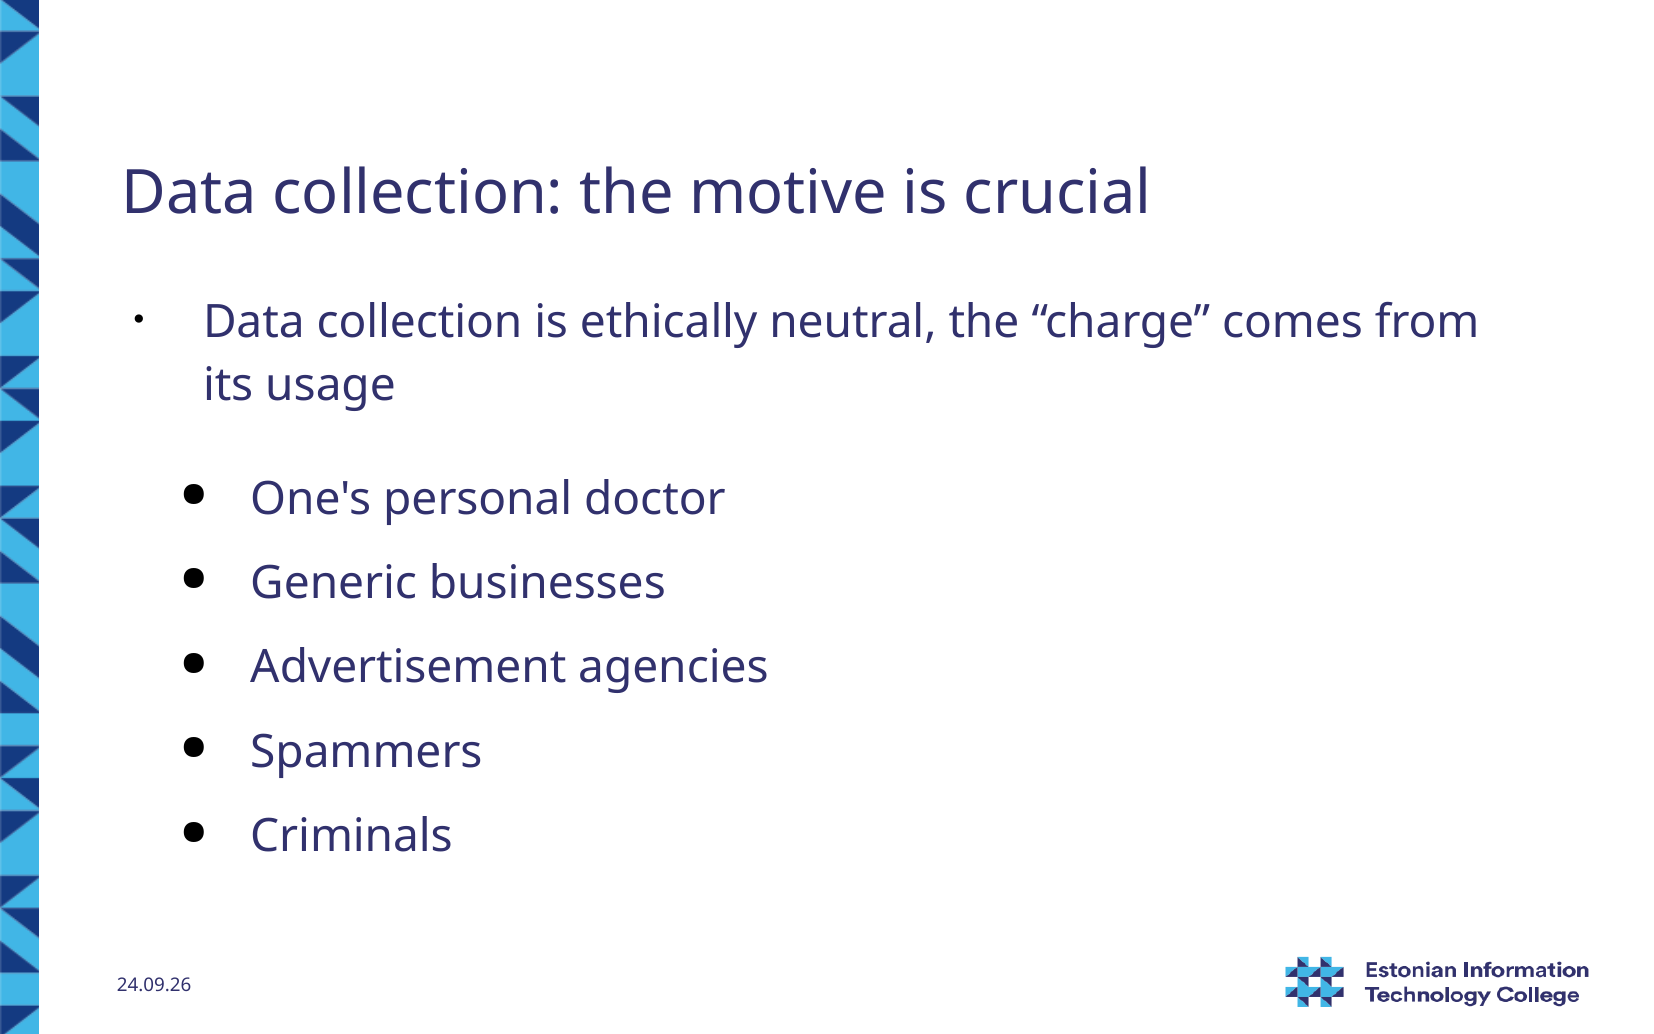

# Data collection: the motive is crucial
Data collection is ethically neutral, the “charge” comes from its usage
One's personal doctor
Generic businesses
Advertisement agencies
Spammers
Criminals